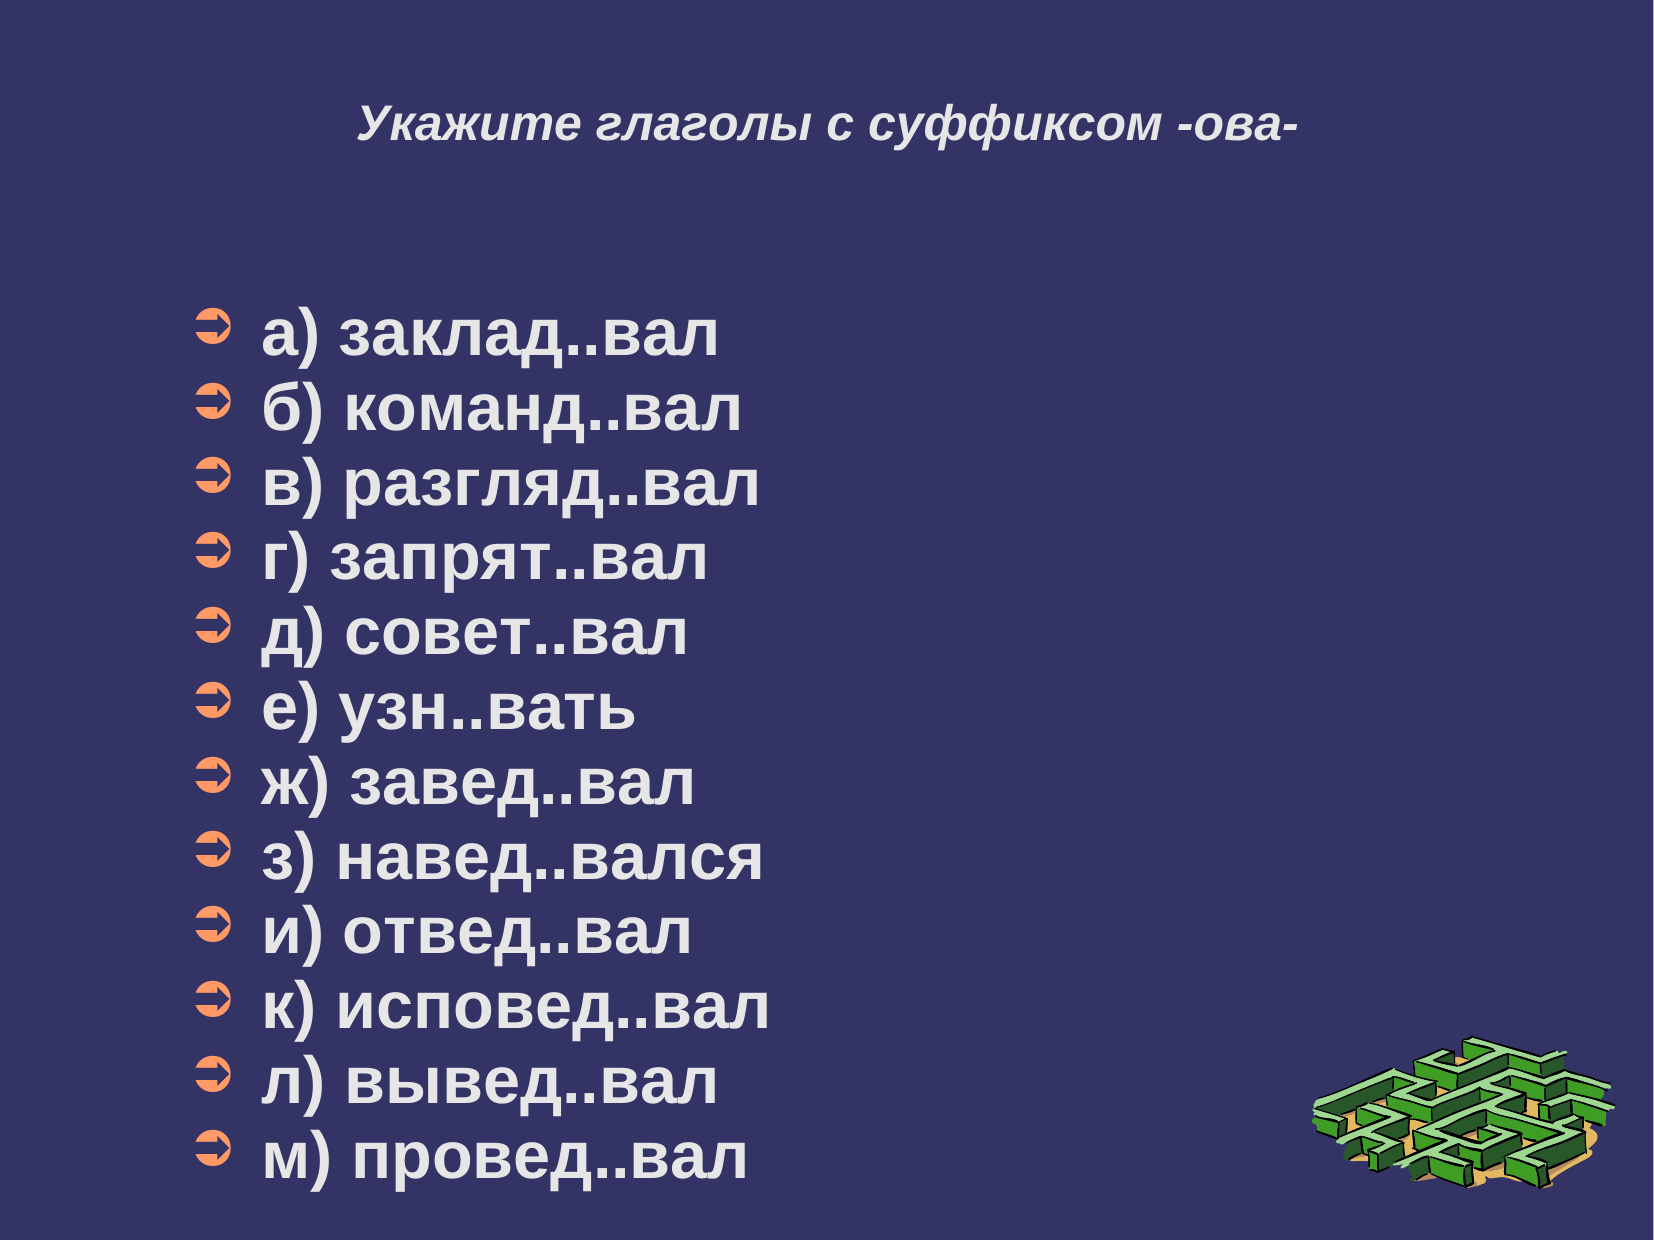

# Укажите глаголы с суффиксом -ова-
а) заклад..вал
б) команд..вал
в) разгляд..вал
г) запрят..вал
д) совет..вал
е) узн..вать
ж) завед..вал
з) навед..вался
и) отвед..вал
к) исповед..вал
л) вывед..вал
м) провед..вал